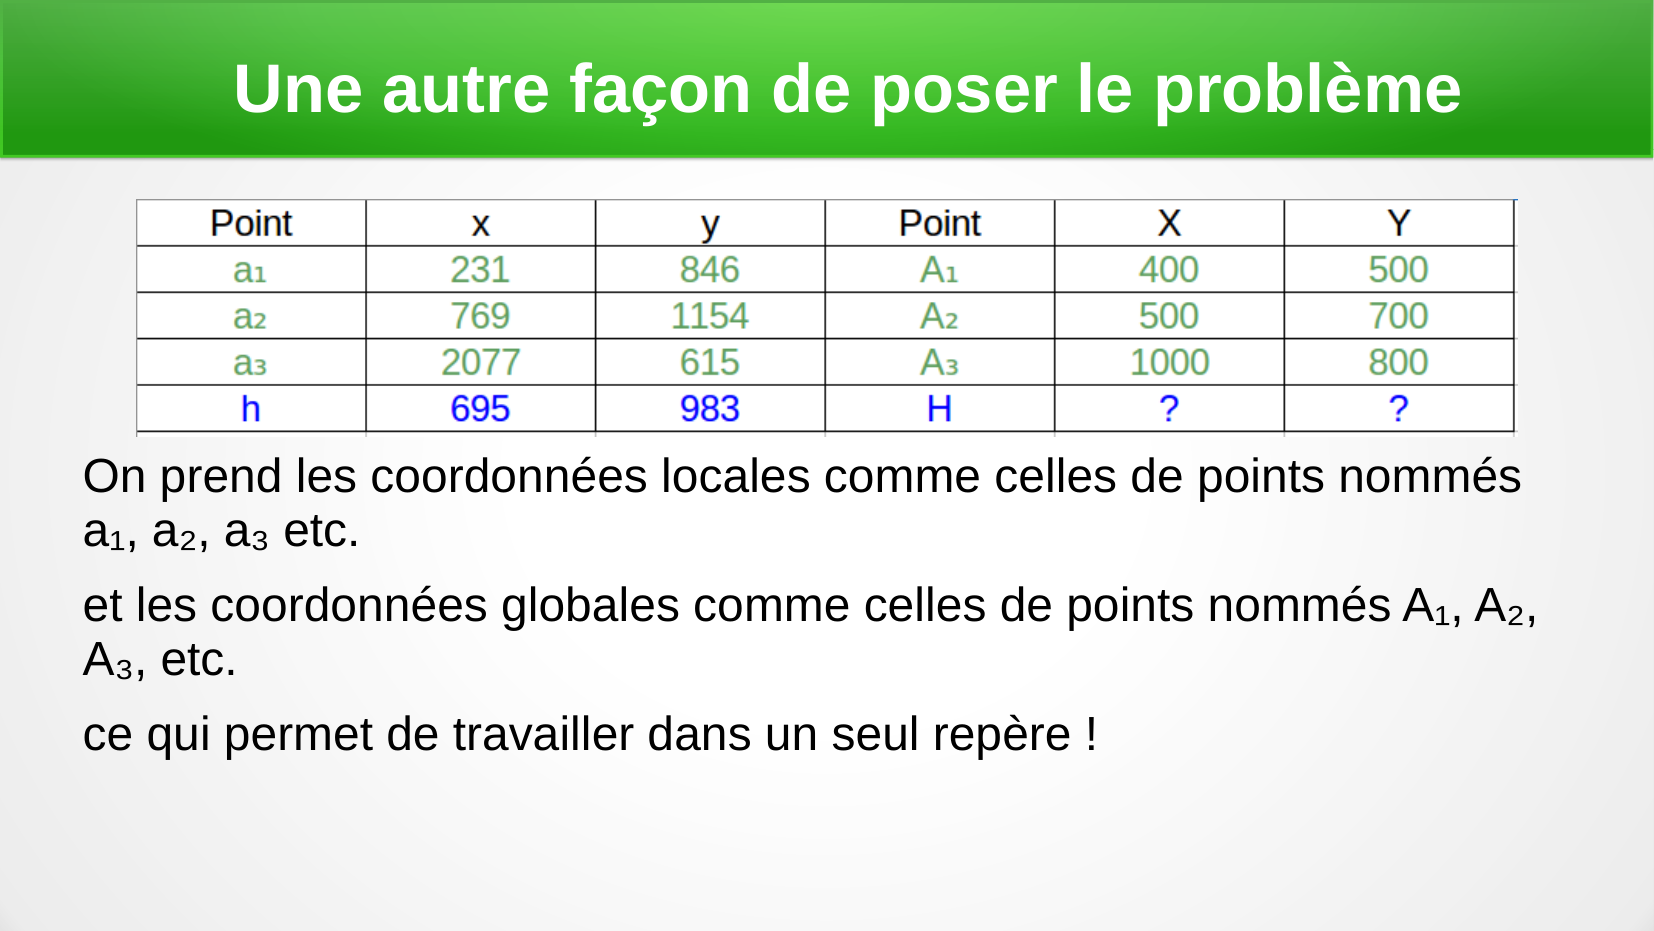

# Une autre façon de poser le problème
On prend les coordonnées locales comme celles de points nommés a₁, a₂, a₃ etc.
et les coordonnées globales comme celles de points nommés A₁, A₂, A₃, etc.
ce qui permet de travailler dans un seul repère !